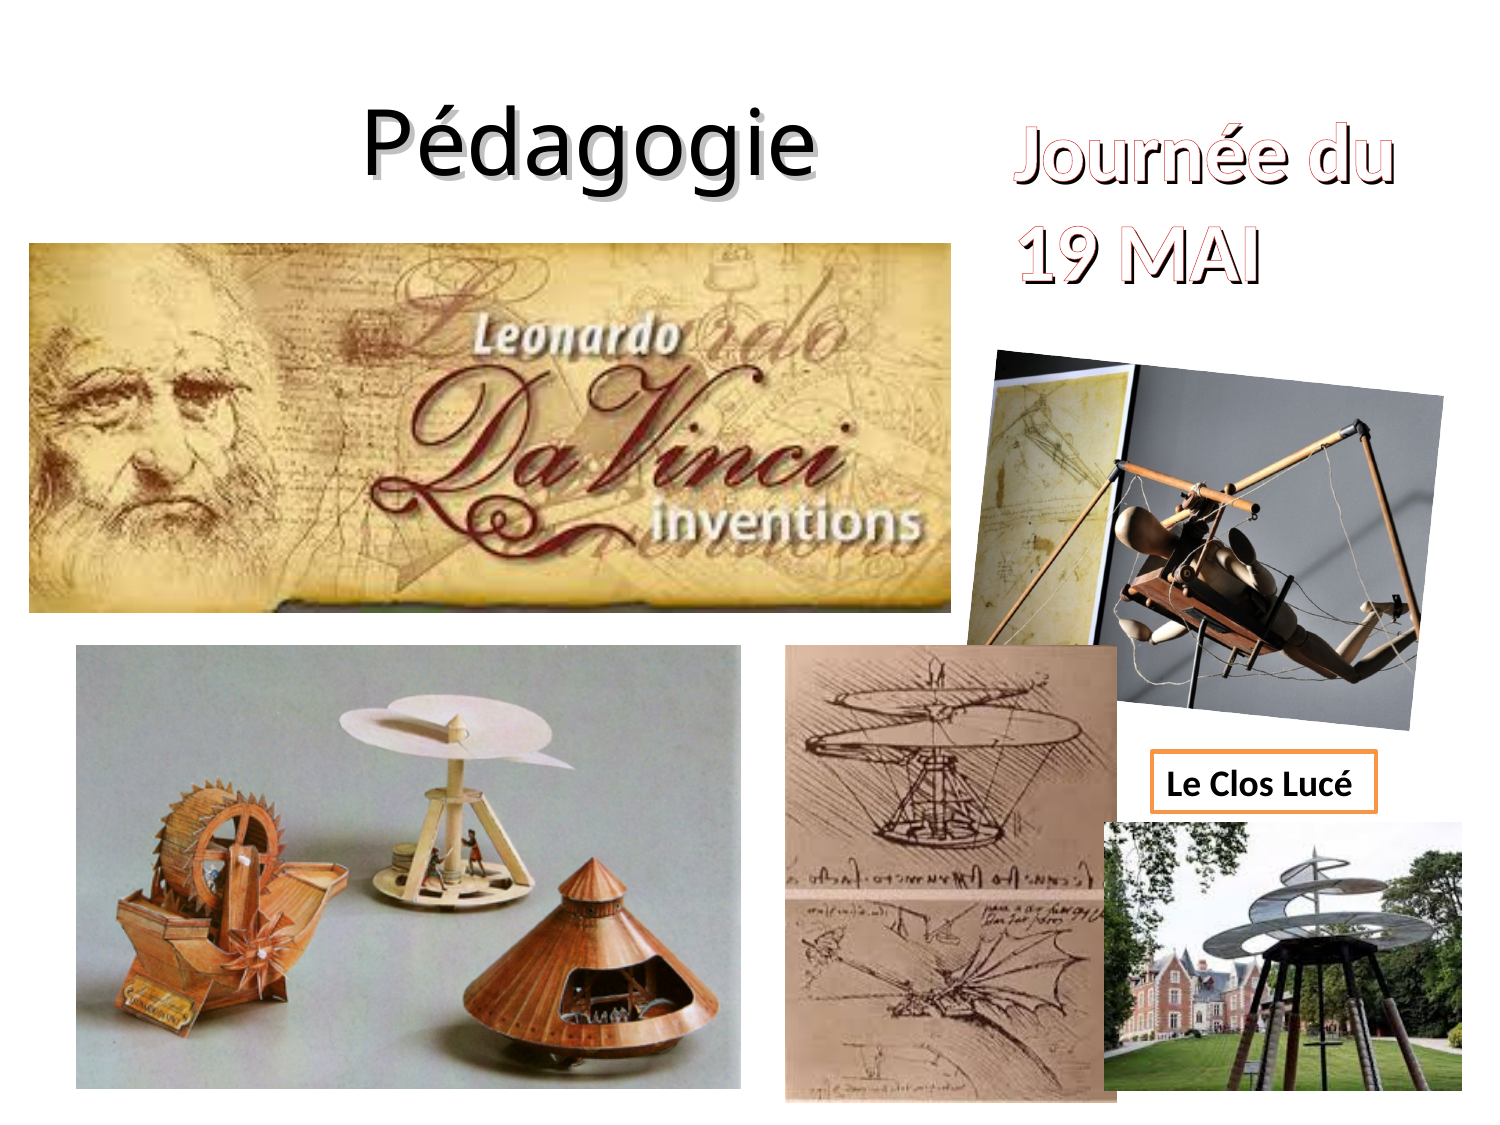

# Pédagogie
Journée du 19 MAI
Le Clos Lucé